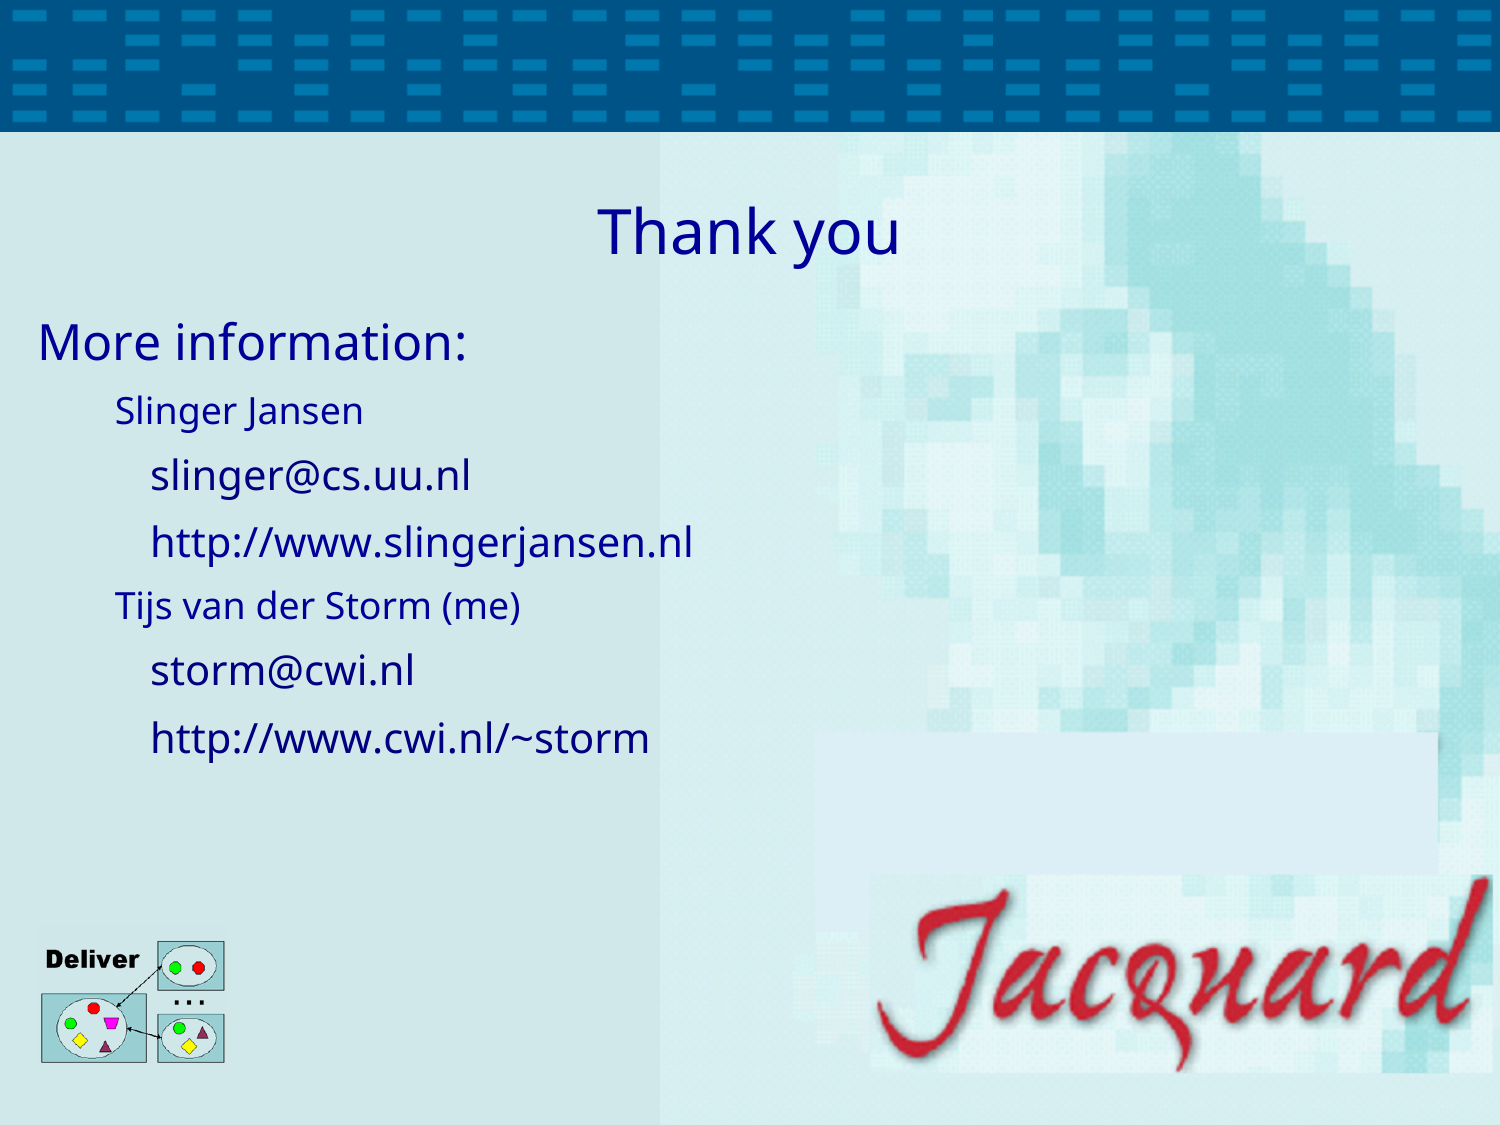

# Thank you
More information:
Slinger Jansen
slinger@cs.uu.nl
http://www.slingerjansen.nl
Tijs van der Storm (me)
storm@cwi.nl
http://www.cwi.nl/~storm